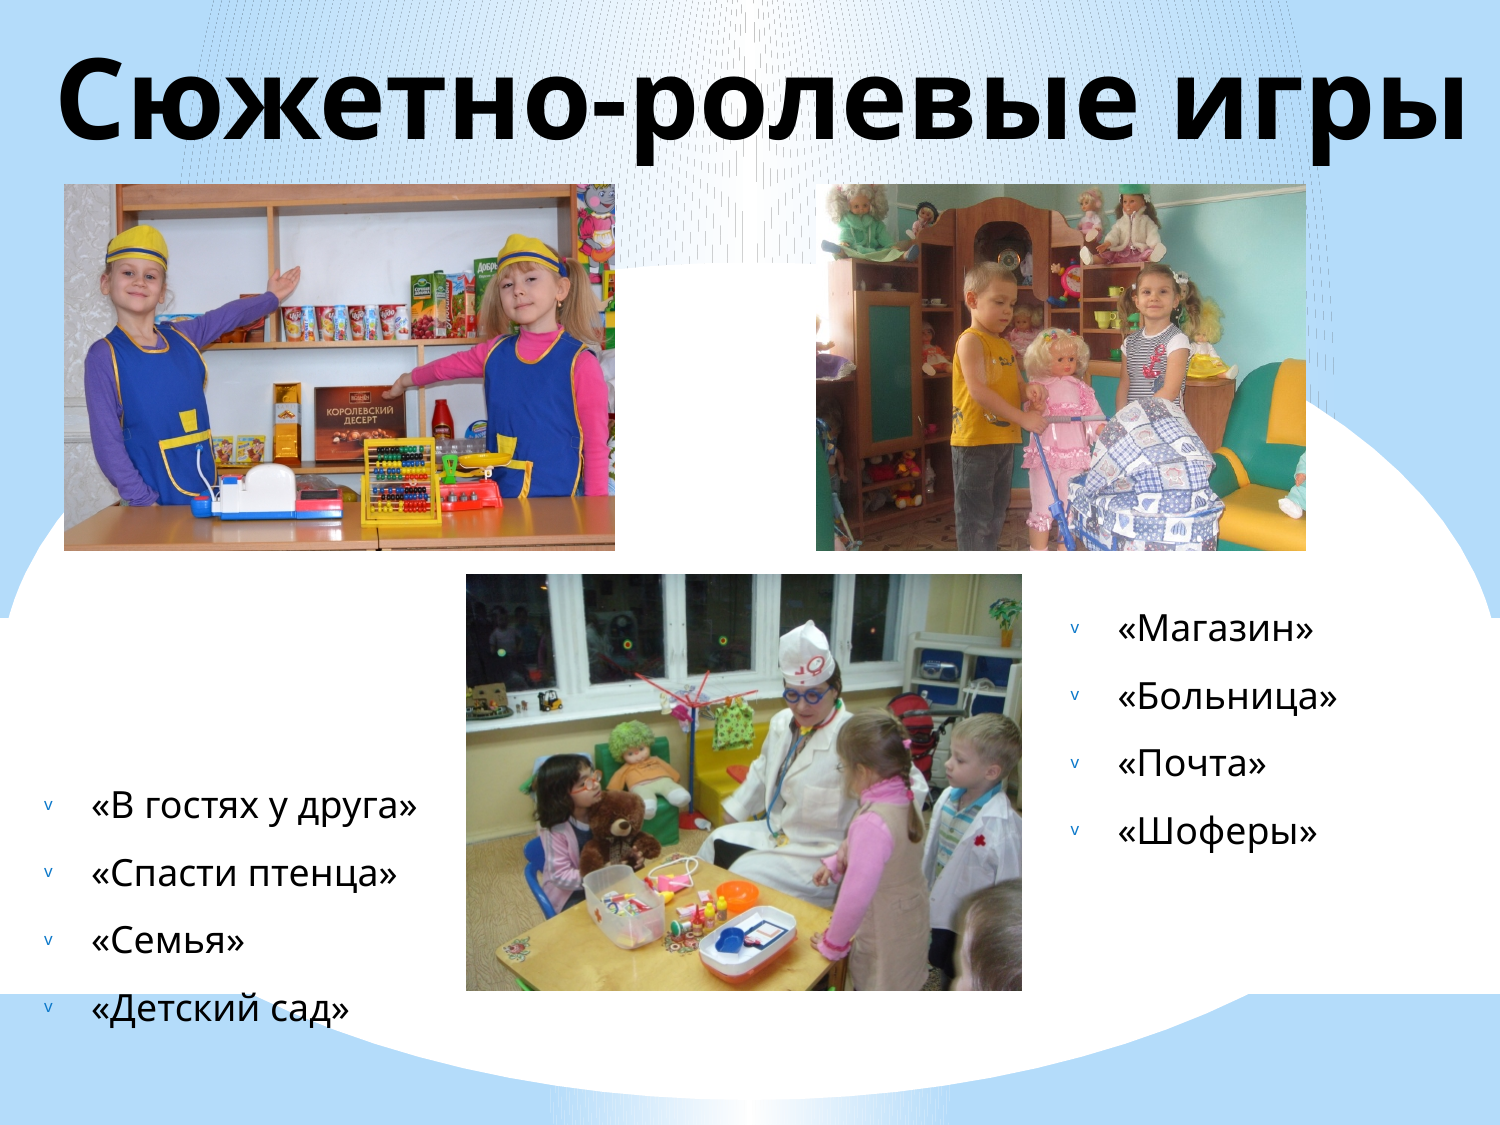

Сюжетно-ролевые игры
«Магазин»
«Больница»
«Почта»
«Шоферы»
«В гостях у друга»
«Спасти птенца»
«Семья»
«Детский сад»